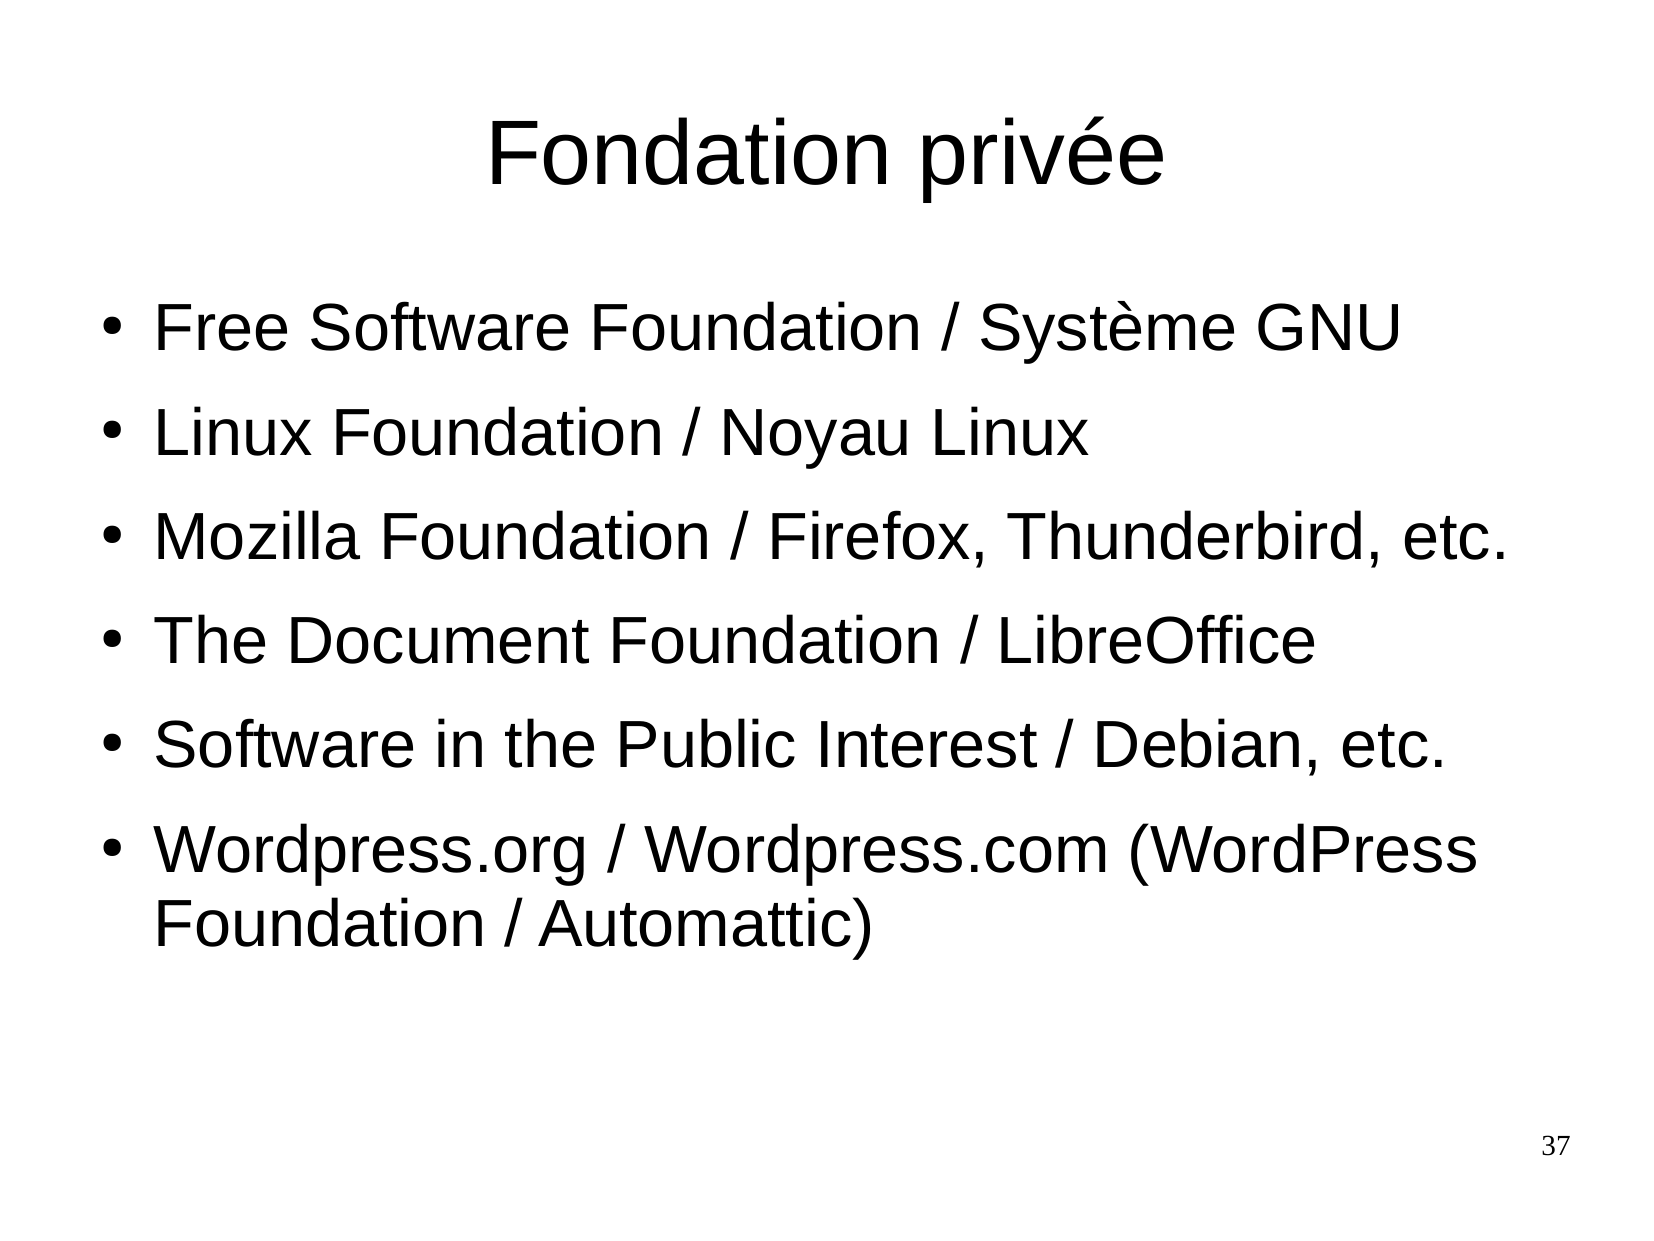

# Fondation privée
Free Software Foundation / Système GNU
Linux Foundation / Noyau Linux
Mozilla Foundation / Firefox, Thunderbird, etc.
The Document Foundation / LibreOffice
Software in the Public Interest / Debian, etc.
Wordpress.org / Wordpress.com (WordPress Foundation / Automattic)
37